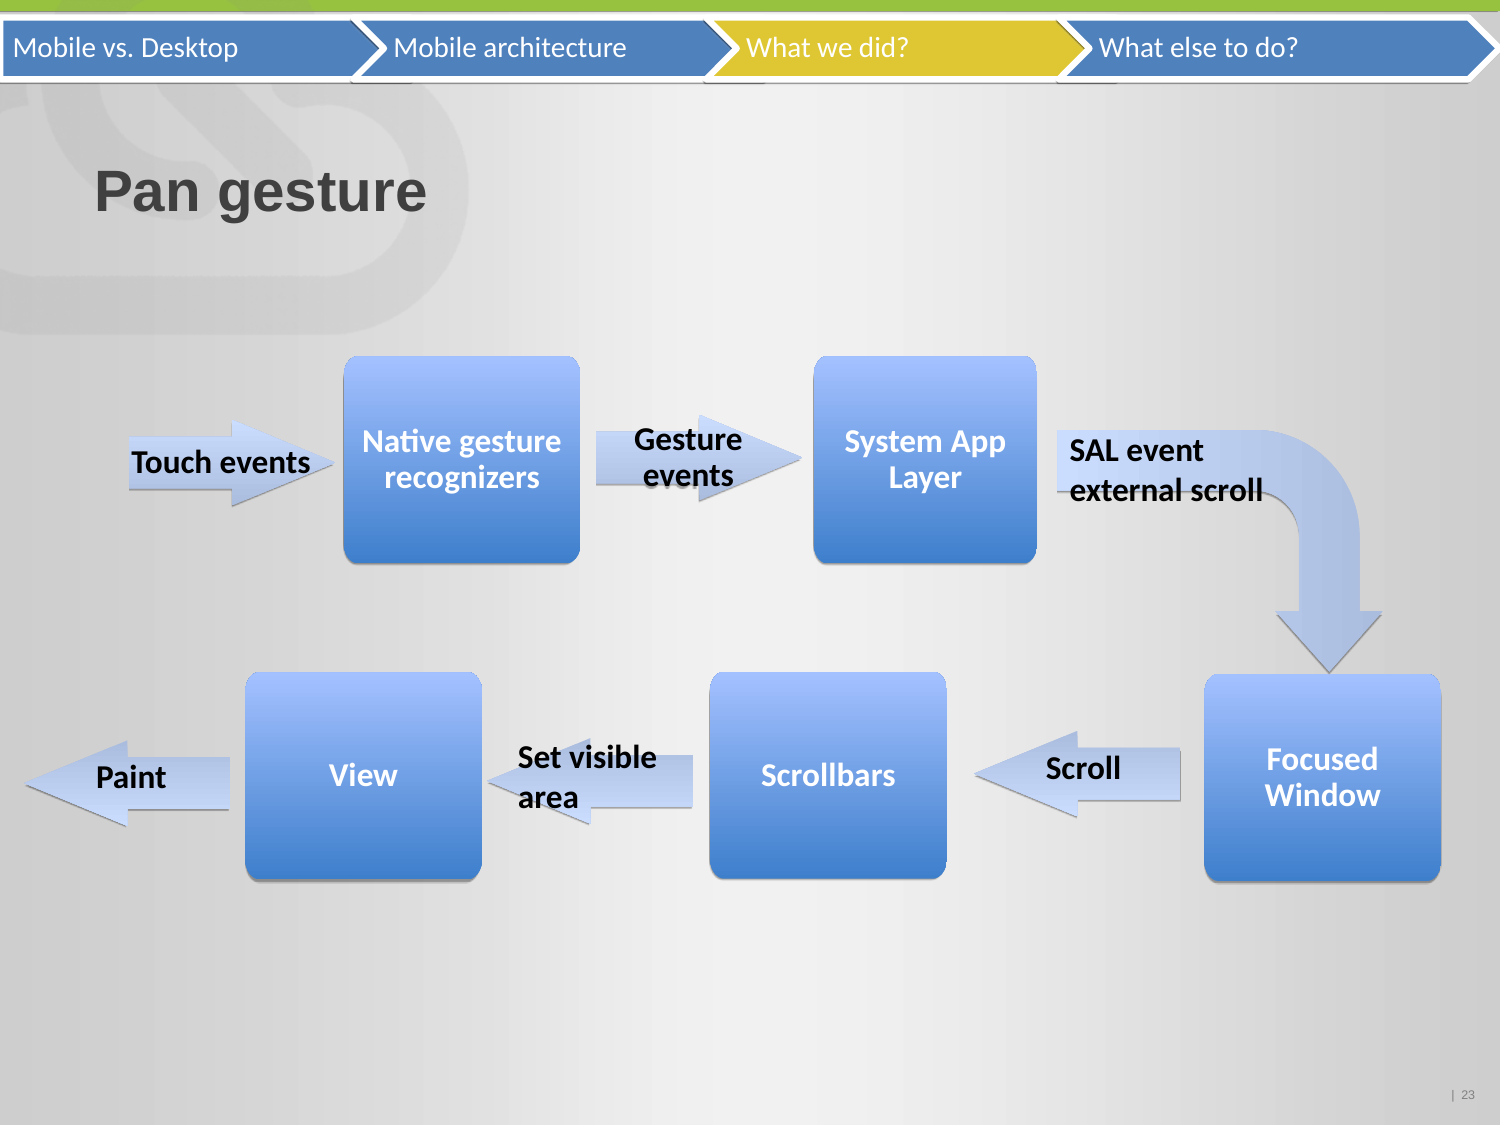

Mobile vs. Desktop
Mobile architecture
What we did?
What else to do?
# Pan gesture
Native gesture recognizers
System App Layer
Gesture events
Touch events
SAL event external scroll
Scrollbars
View
Focused Window
Set visible area
Scroll
Paint